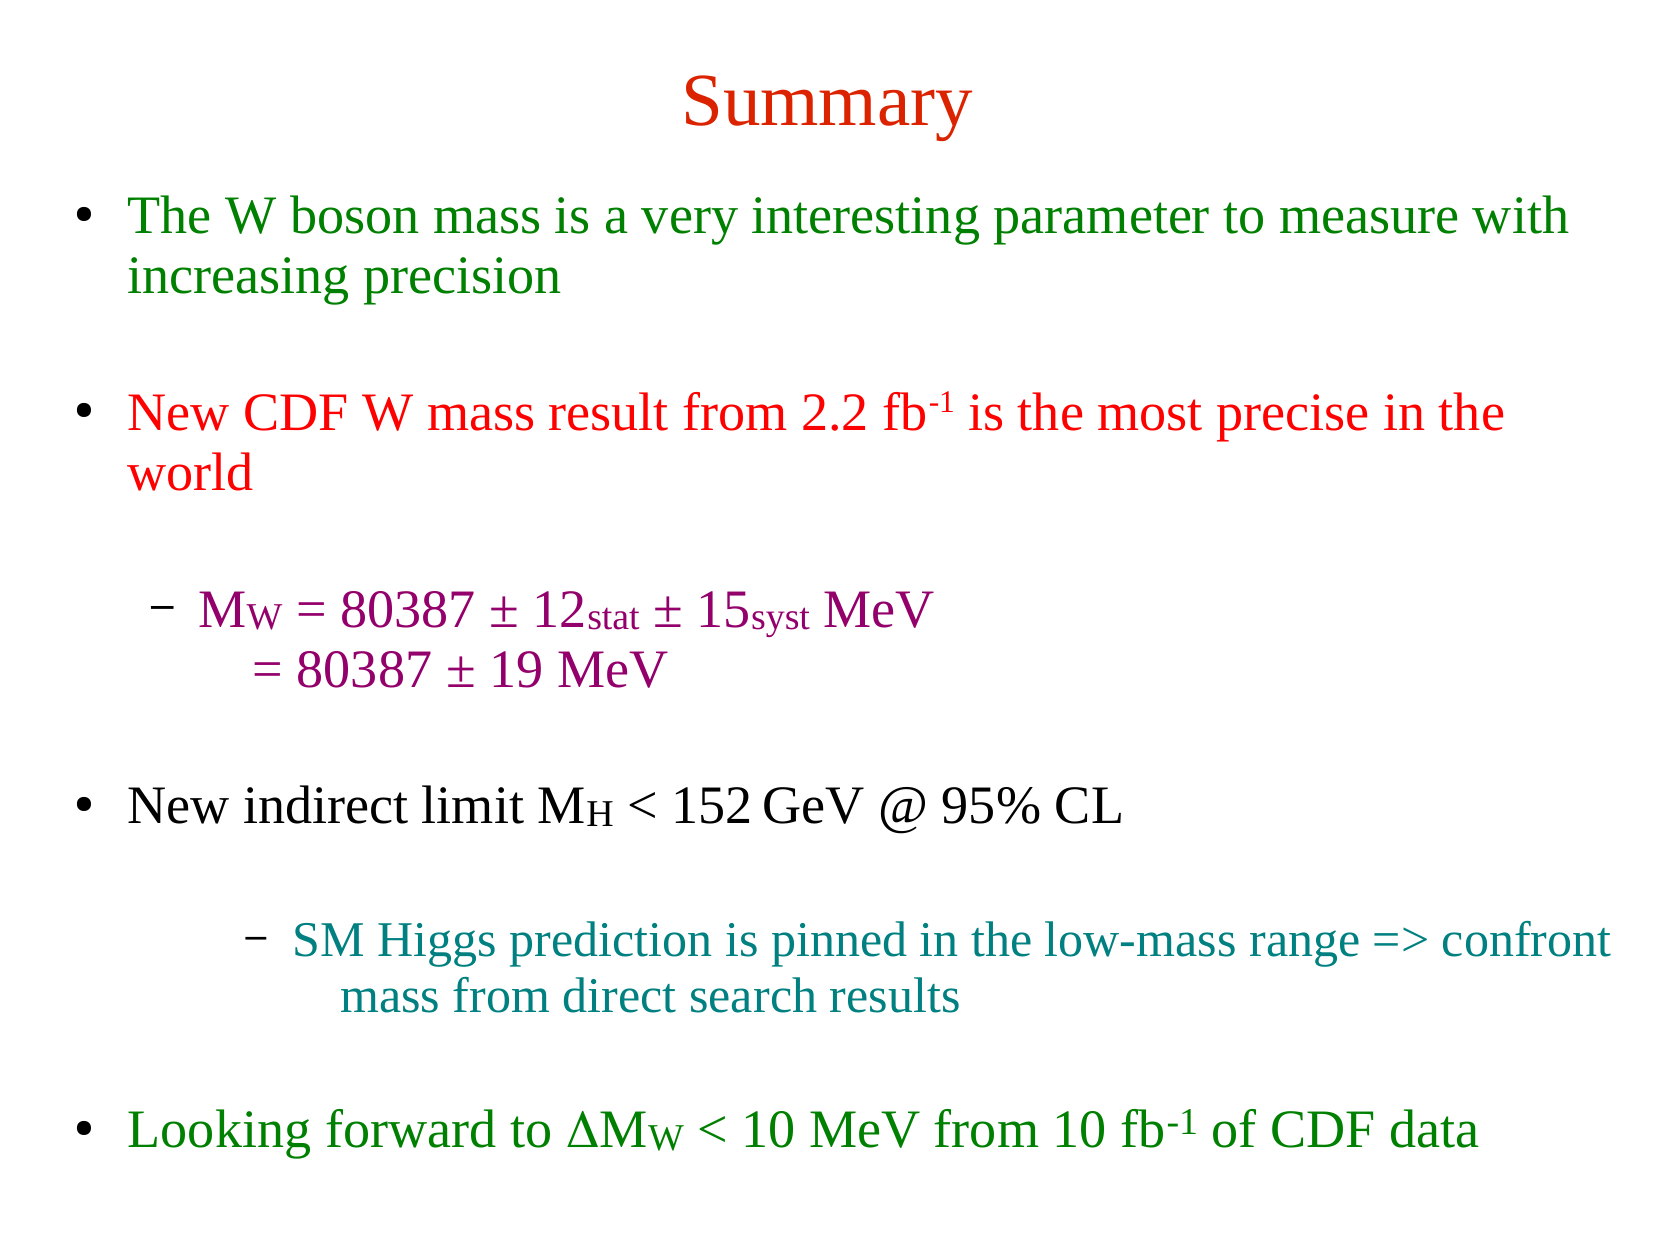

# Summary
The W boson mass is a very interesting parameter to measure with increasing precision
New CDF W mass result from 2.2 fb-1 is the most precise in the world
MW = 80387 ± 12stat ± 15syst MeV = 80387 ± 19 MeV
New indirect limit MH < 152 GeV @ 95% CL
SM Higgs prediction is pinned in the low-mass range => confront mass from direct search results
Looking forward to ΔMW < 10 MeV from 10 fb-1 of CDF data